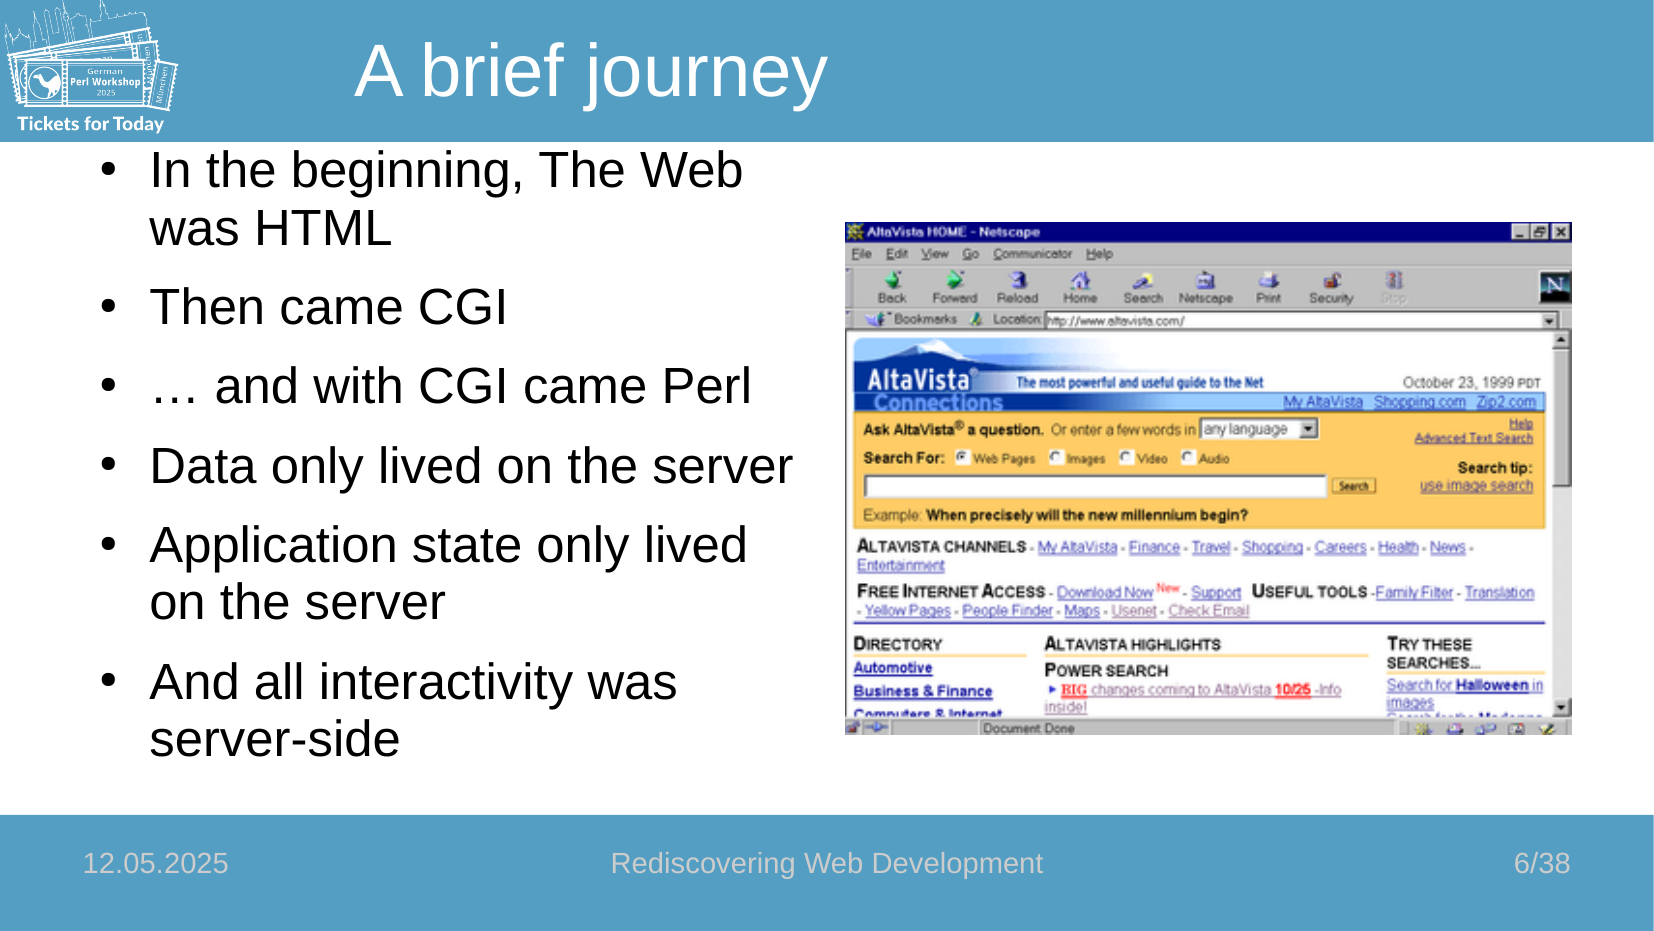

# A brief journey
In the beginning, The Web was HTML
Then came CGI
… and with CGI came Perl
Data only lived on the server
Application state only lived on the server
And all interactivity was server-side
08. März 2019
6